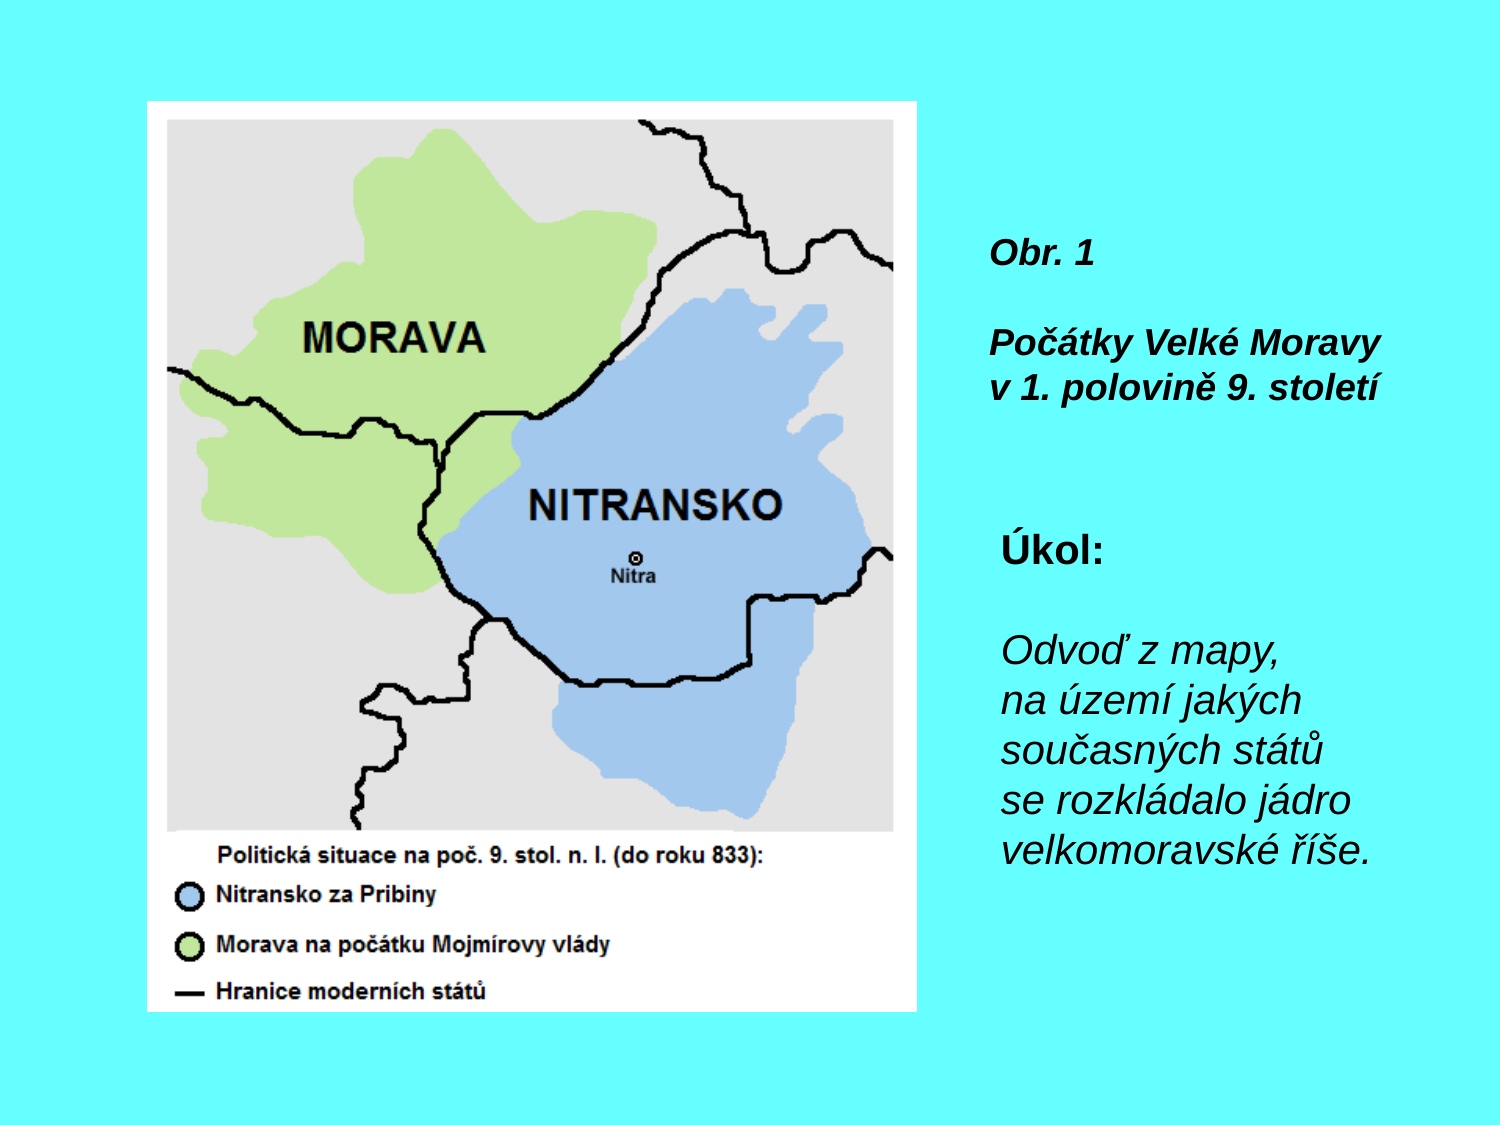

Obr. 1
Počátky Velké Moravy
v 1. polovině 9. století
Úkol:
Odvoď z mapy,
na území jakých současných států se rozkládalo jádro velkomoravské říše.